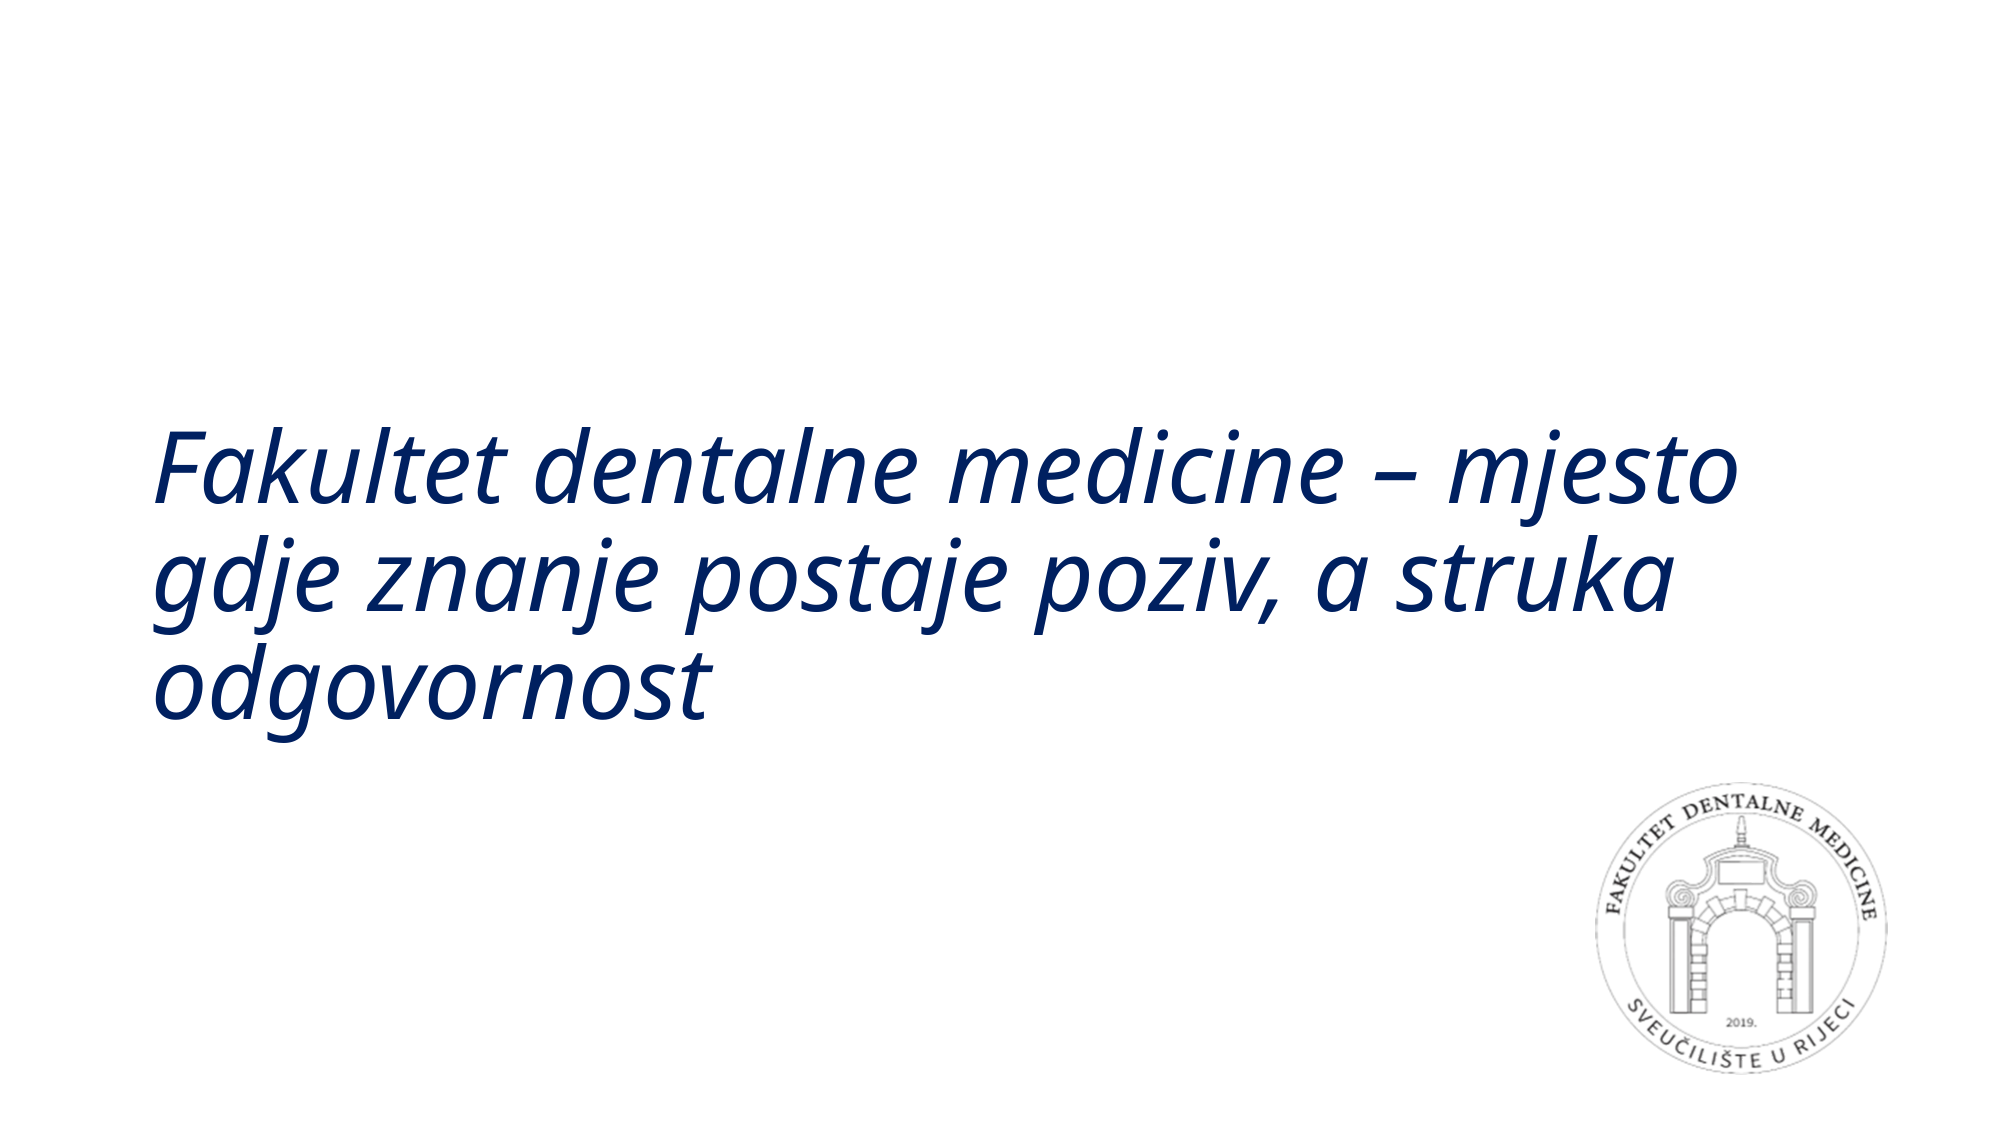

# Fakultet dentalne medicine – mjesto gdje znanje postaje poziv, a struka odgovornost